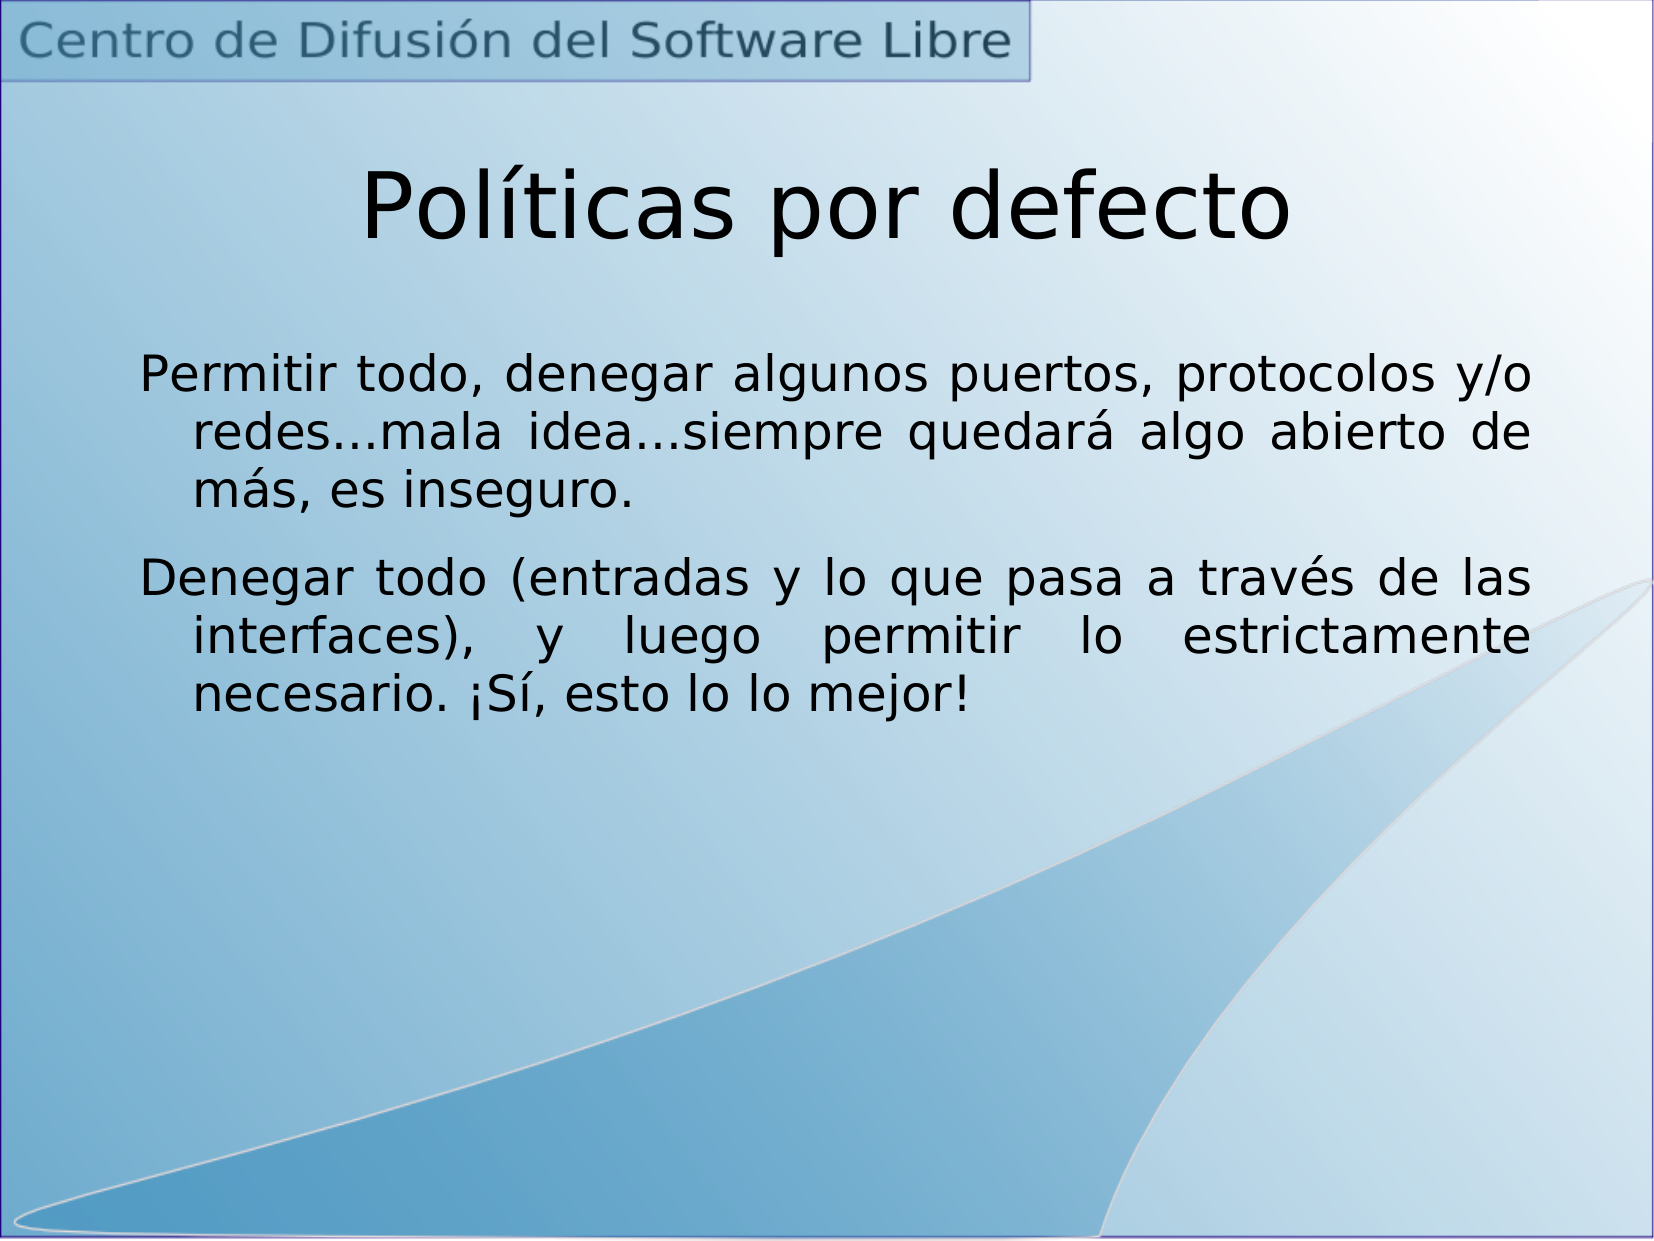

# Políticas por defecto
Permitir todo, denegar algunos puertos, protocolos y/o redes...mala idea...siempre quedará algo abierto de más, es inseguro.
Denegar todo (entradas y lo que pasa a través de las interfaces), y luego permitir lo estrictamente necesario. ¡Sí, esto lo lo mejor!